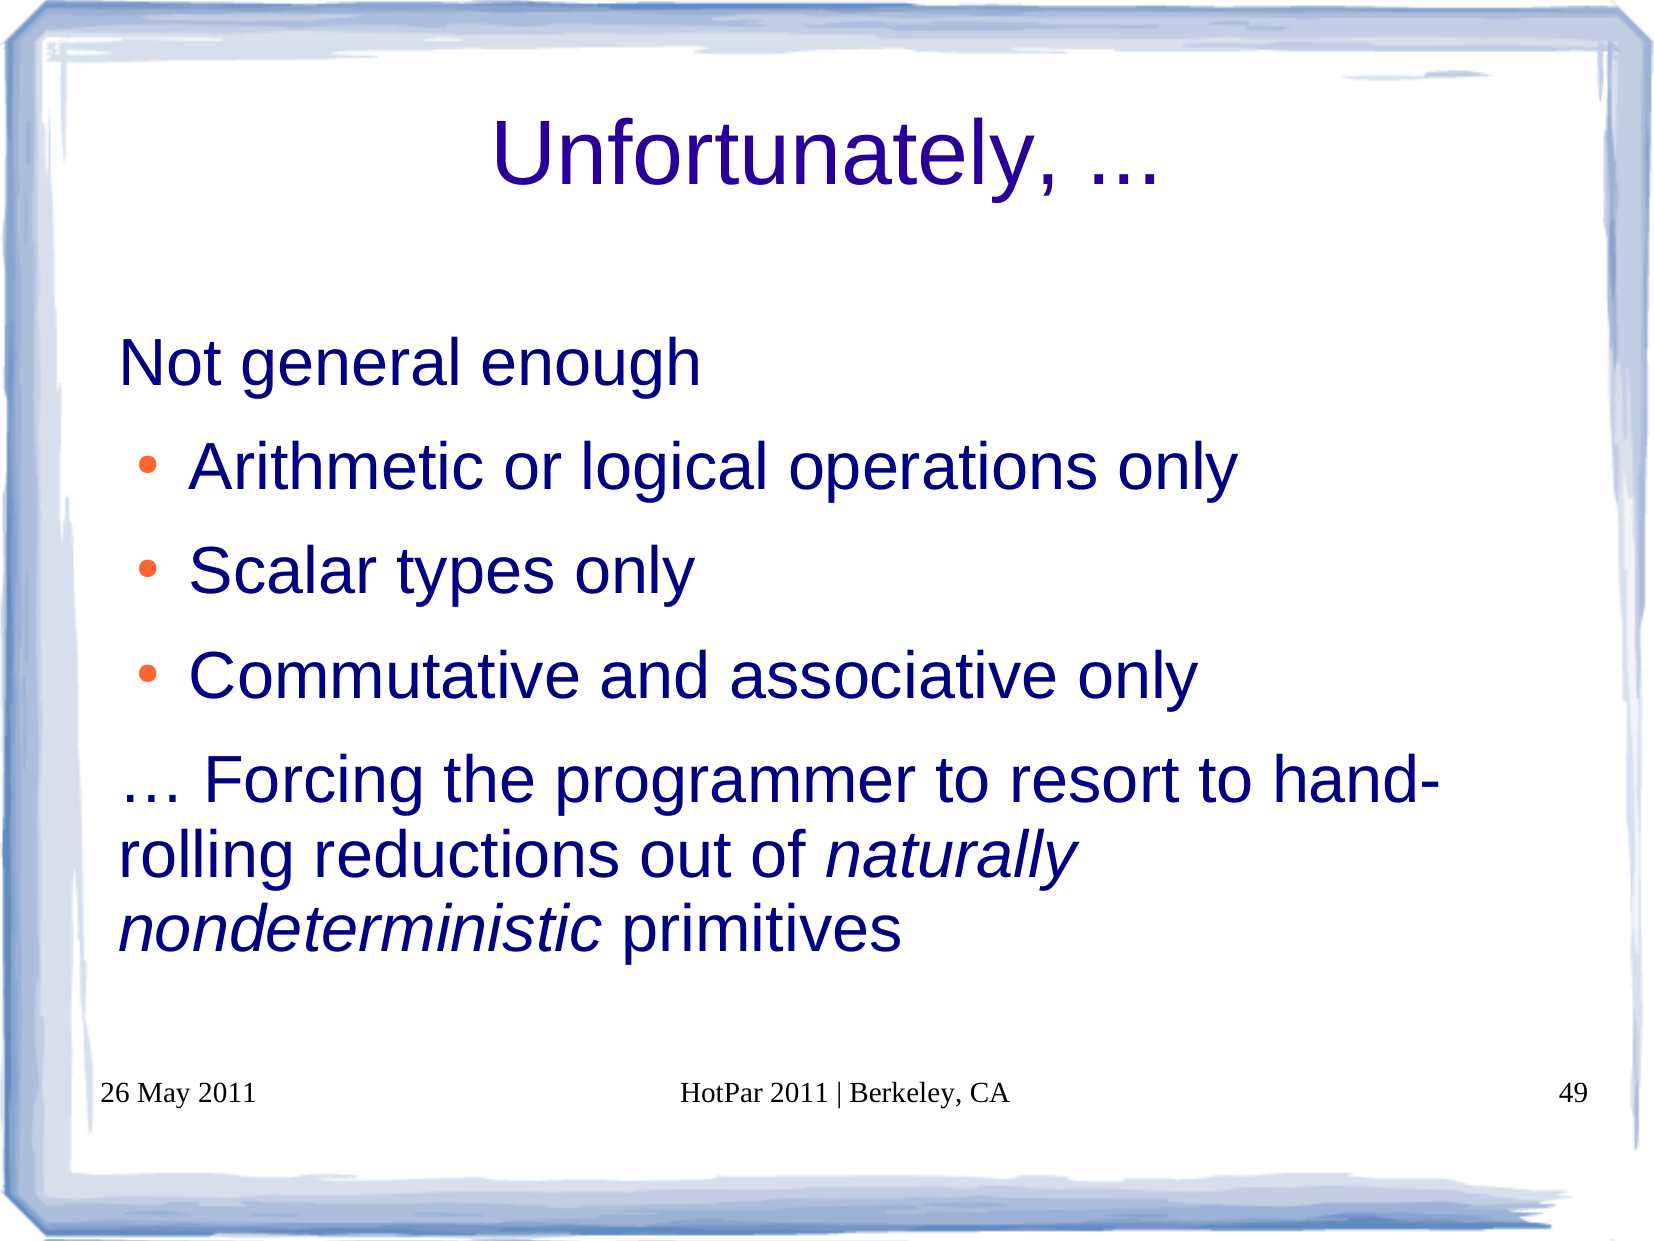

# Unfortunately, ...
Not general enough
Arithmetic or logical operations only
Scalar types only
Commutative and associative only
… Forcing the programmer to resort to hand-rolling reductions out of naturally nondeterministic primitives
26 May 2011
HotPar 2011 | Berkeley, CA
49